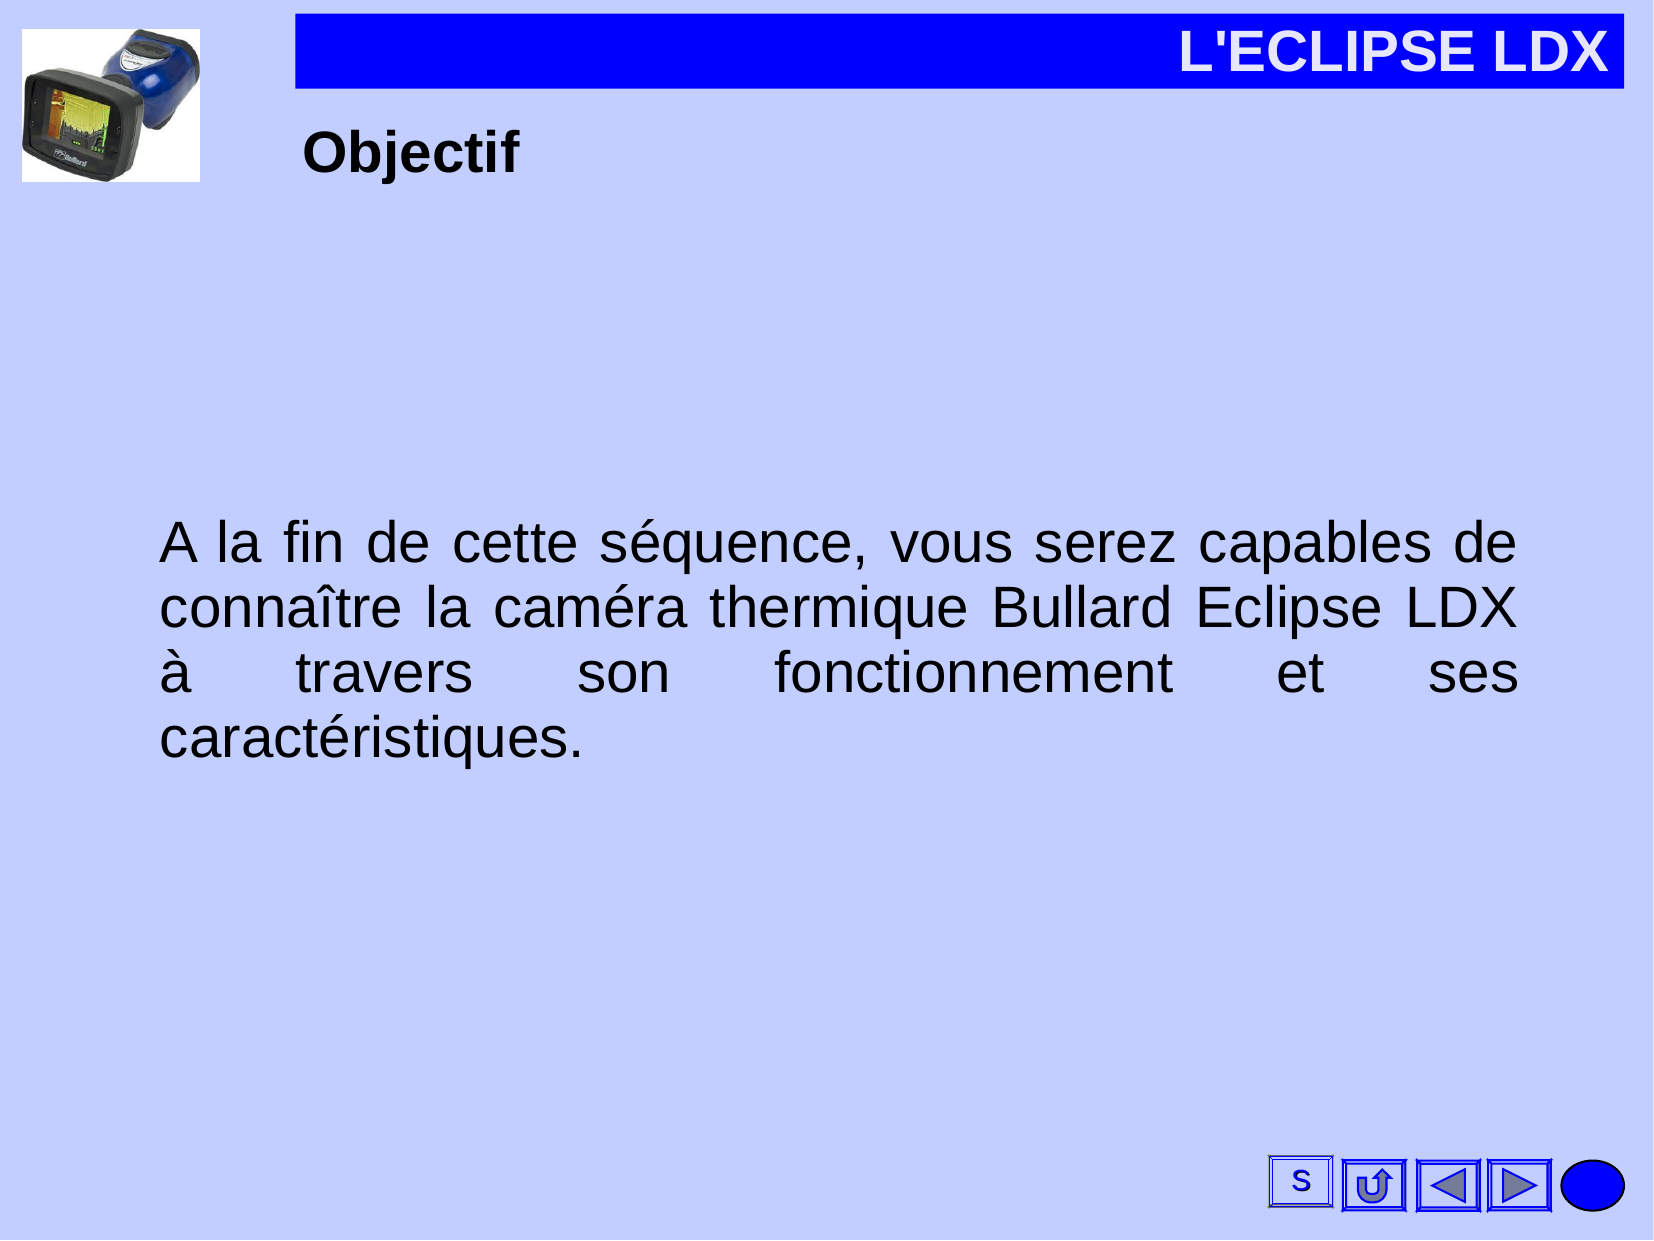

L'ECLIPSE LDX
Objectif
# A la fin de cette séquence, vous serez capables de connaître la caméra thermique Bullard Eclipse LDX à travers son fonctionnement et ses caractéristiques.